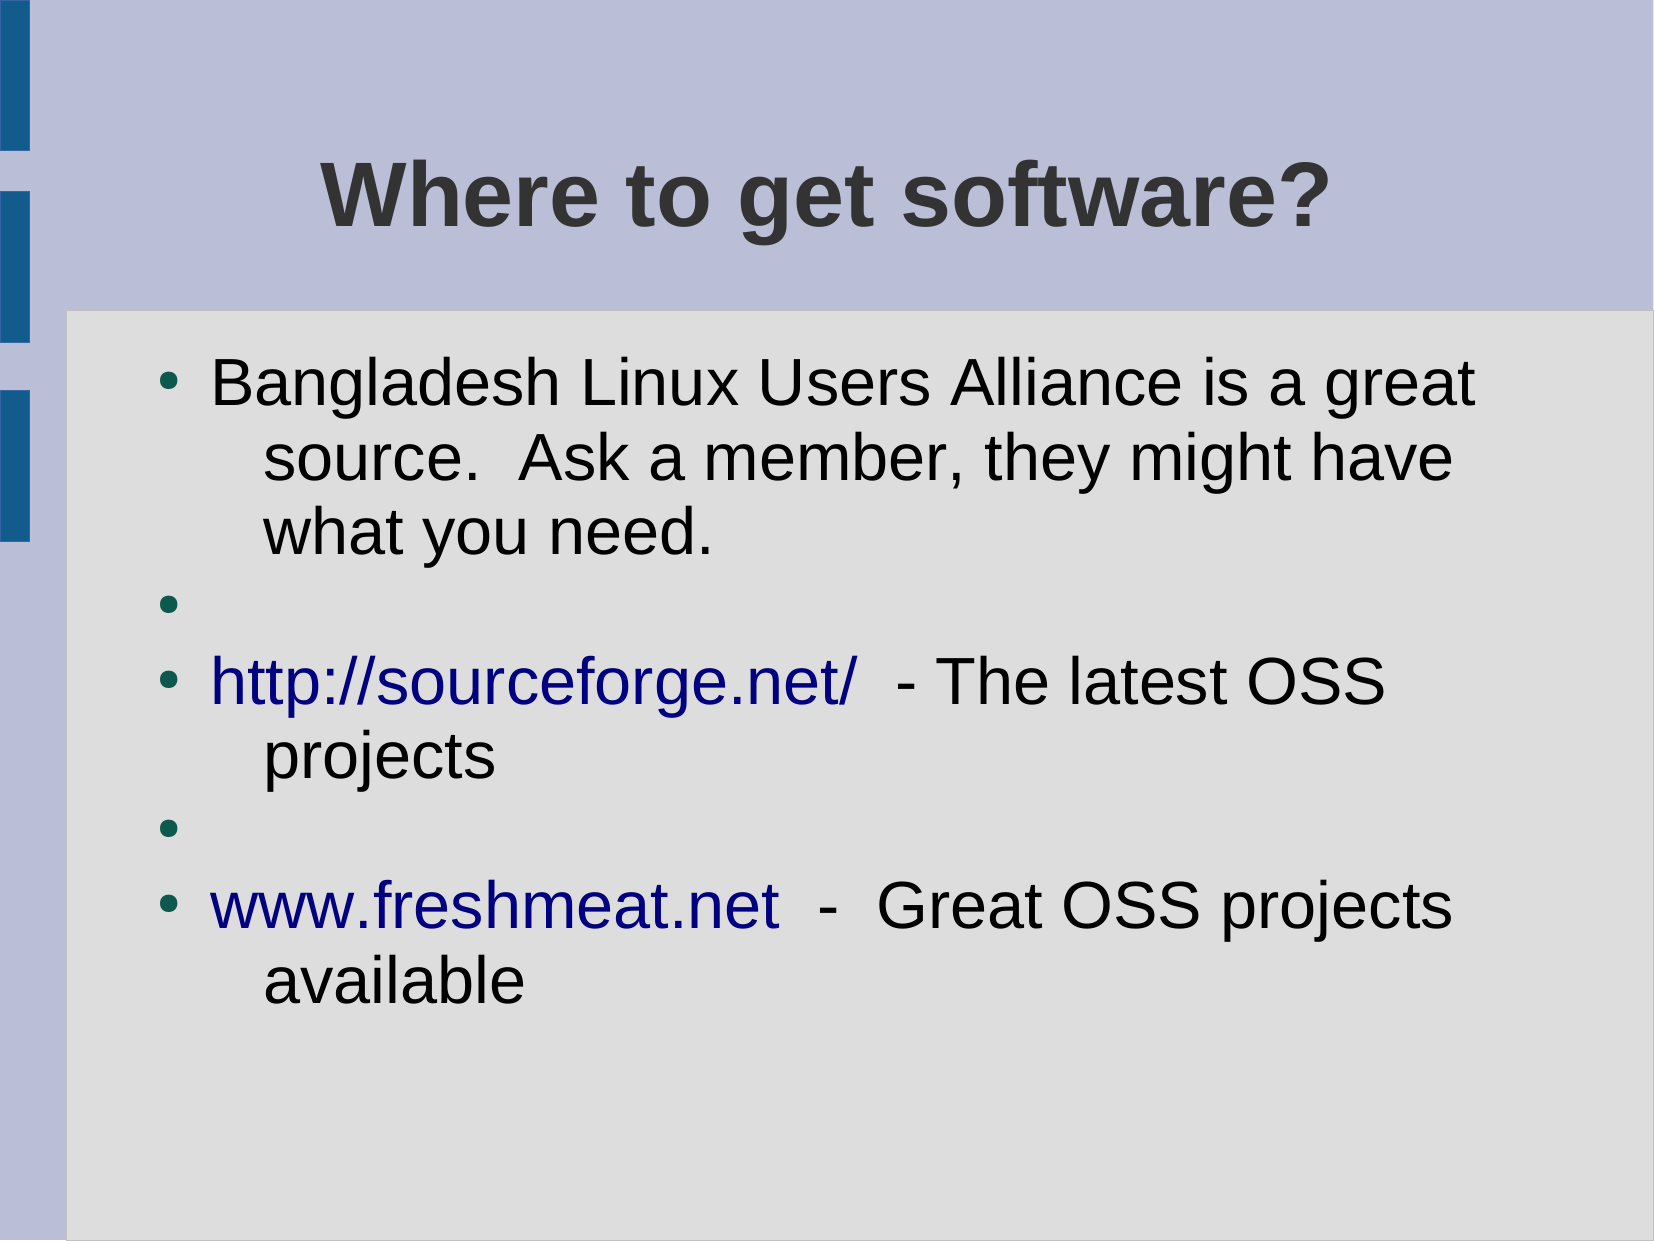

# Where to get software?
Bangladesh Linux Users Alliance is a great source. Ask a member, they might have what you need.
http://sourceforge.net/ - The latest OSS projects
www.freshmeat.net - Great OSS projects available